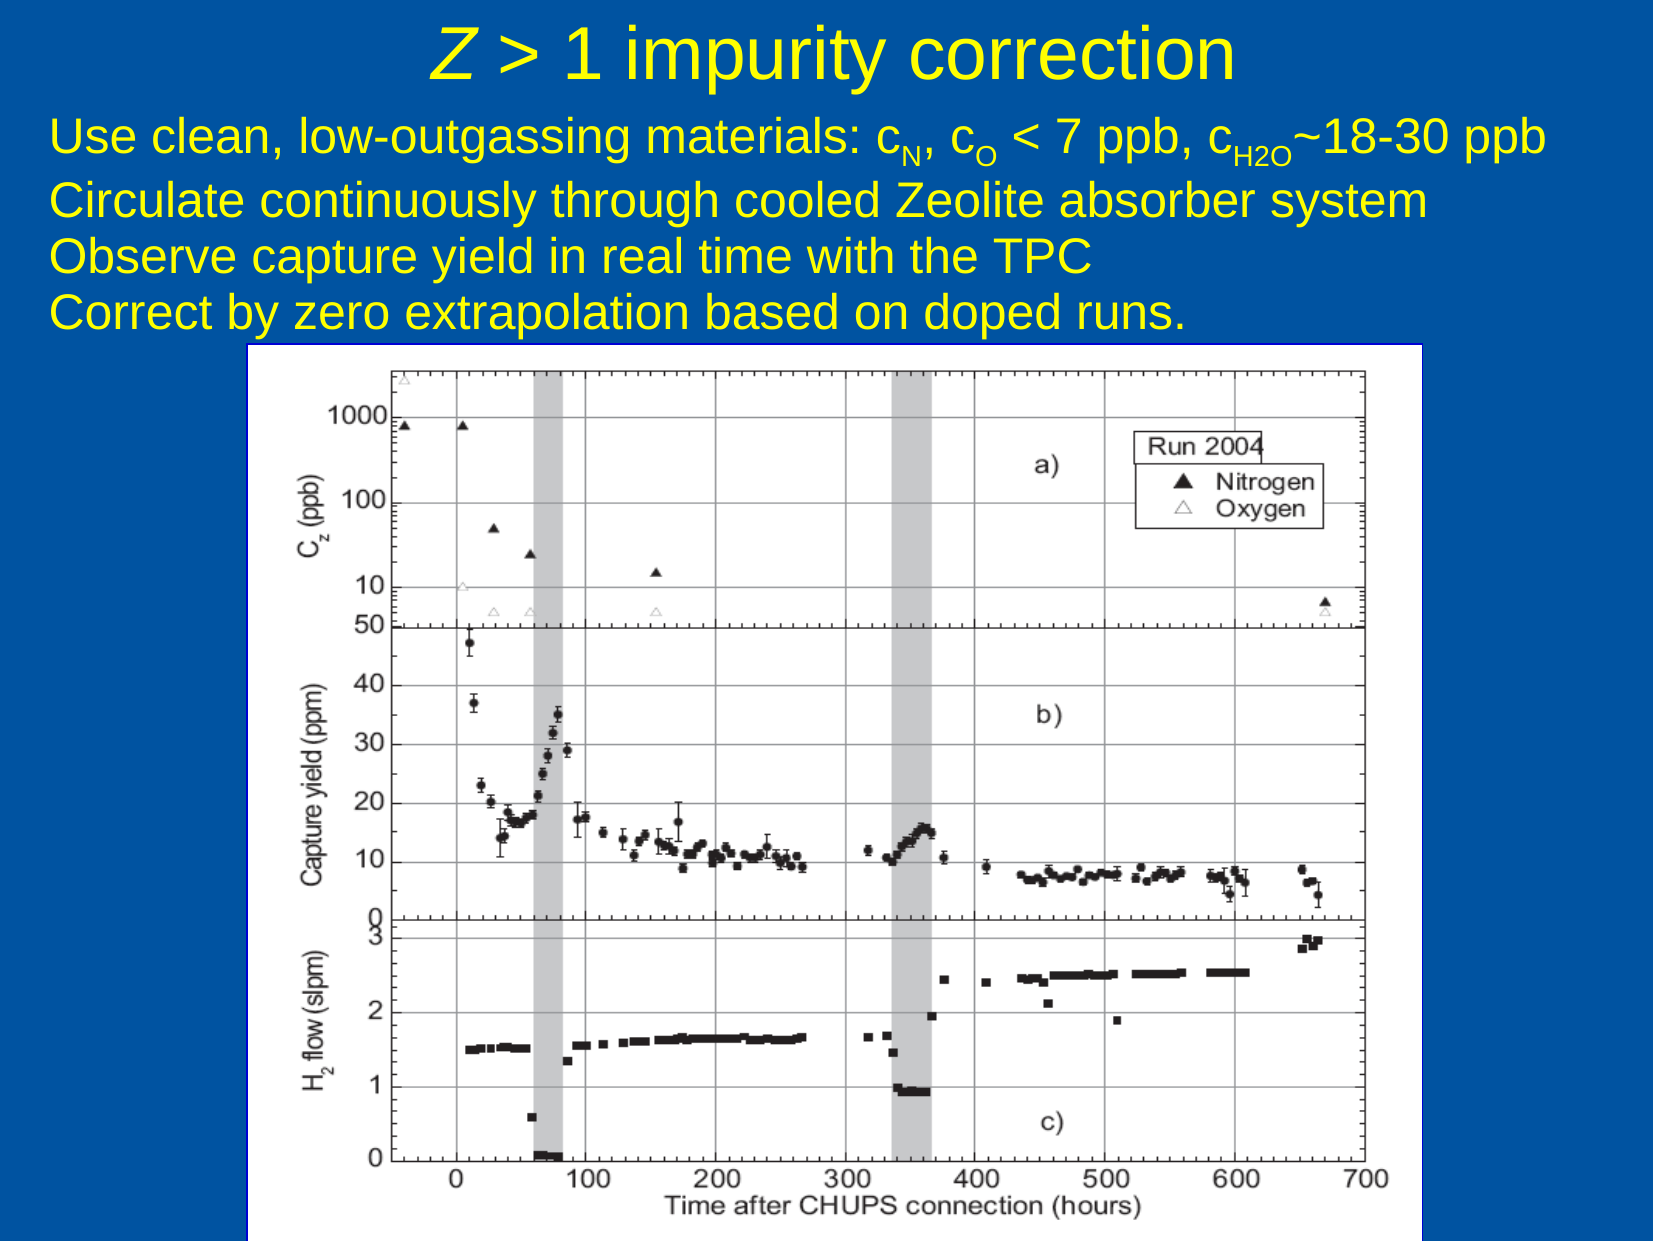

Z > 1 impurity correction
Use clean, low-outgassing materials: cN, cO < 7 ppb, cH2O~18-30 ppb
Circulate continuously through cooled Zeolite absorber system
Observe capture yield in real time with the TPC
Correct by zero extrapolation based on doped runs.